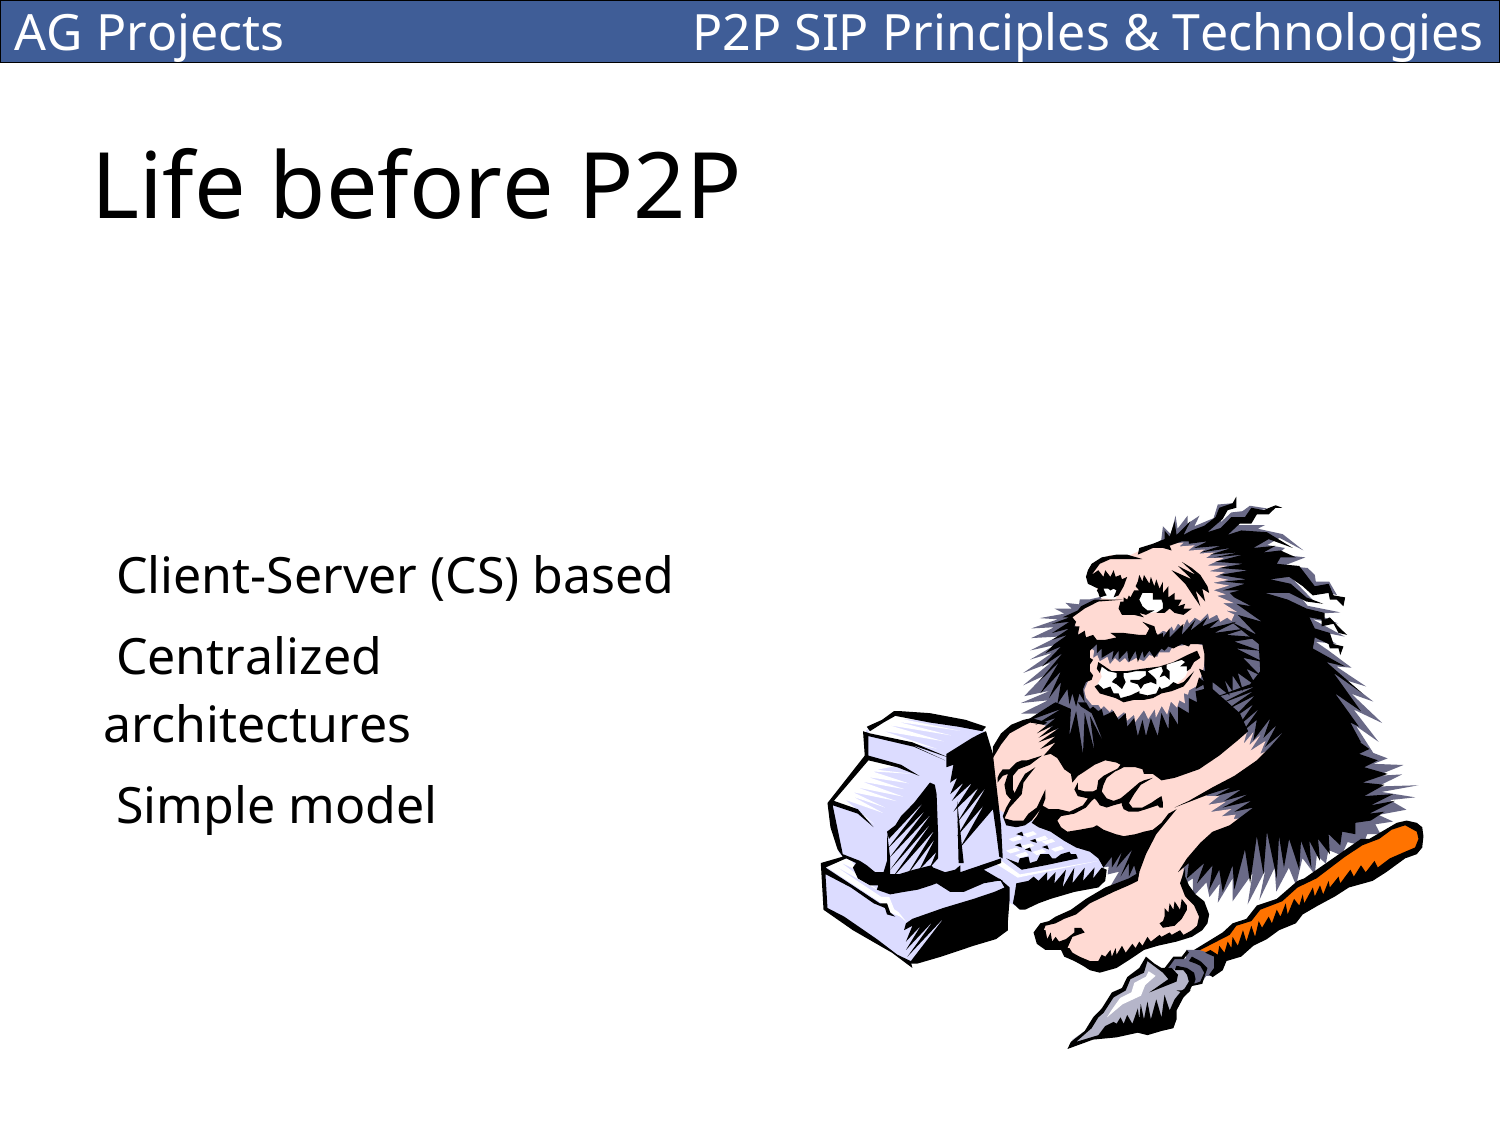

Life before P2P
 Client-Server (CS) based
 Centralized architectures
 Simple model